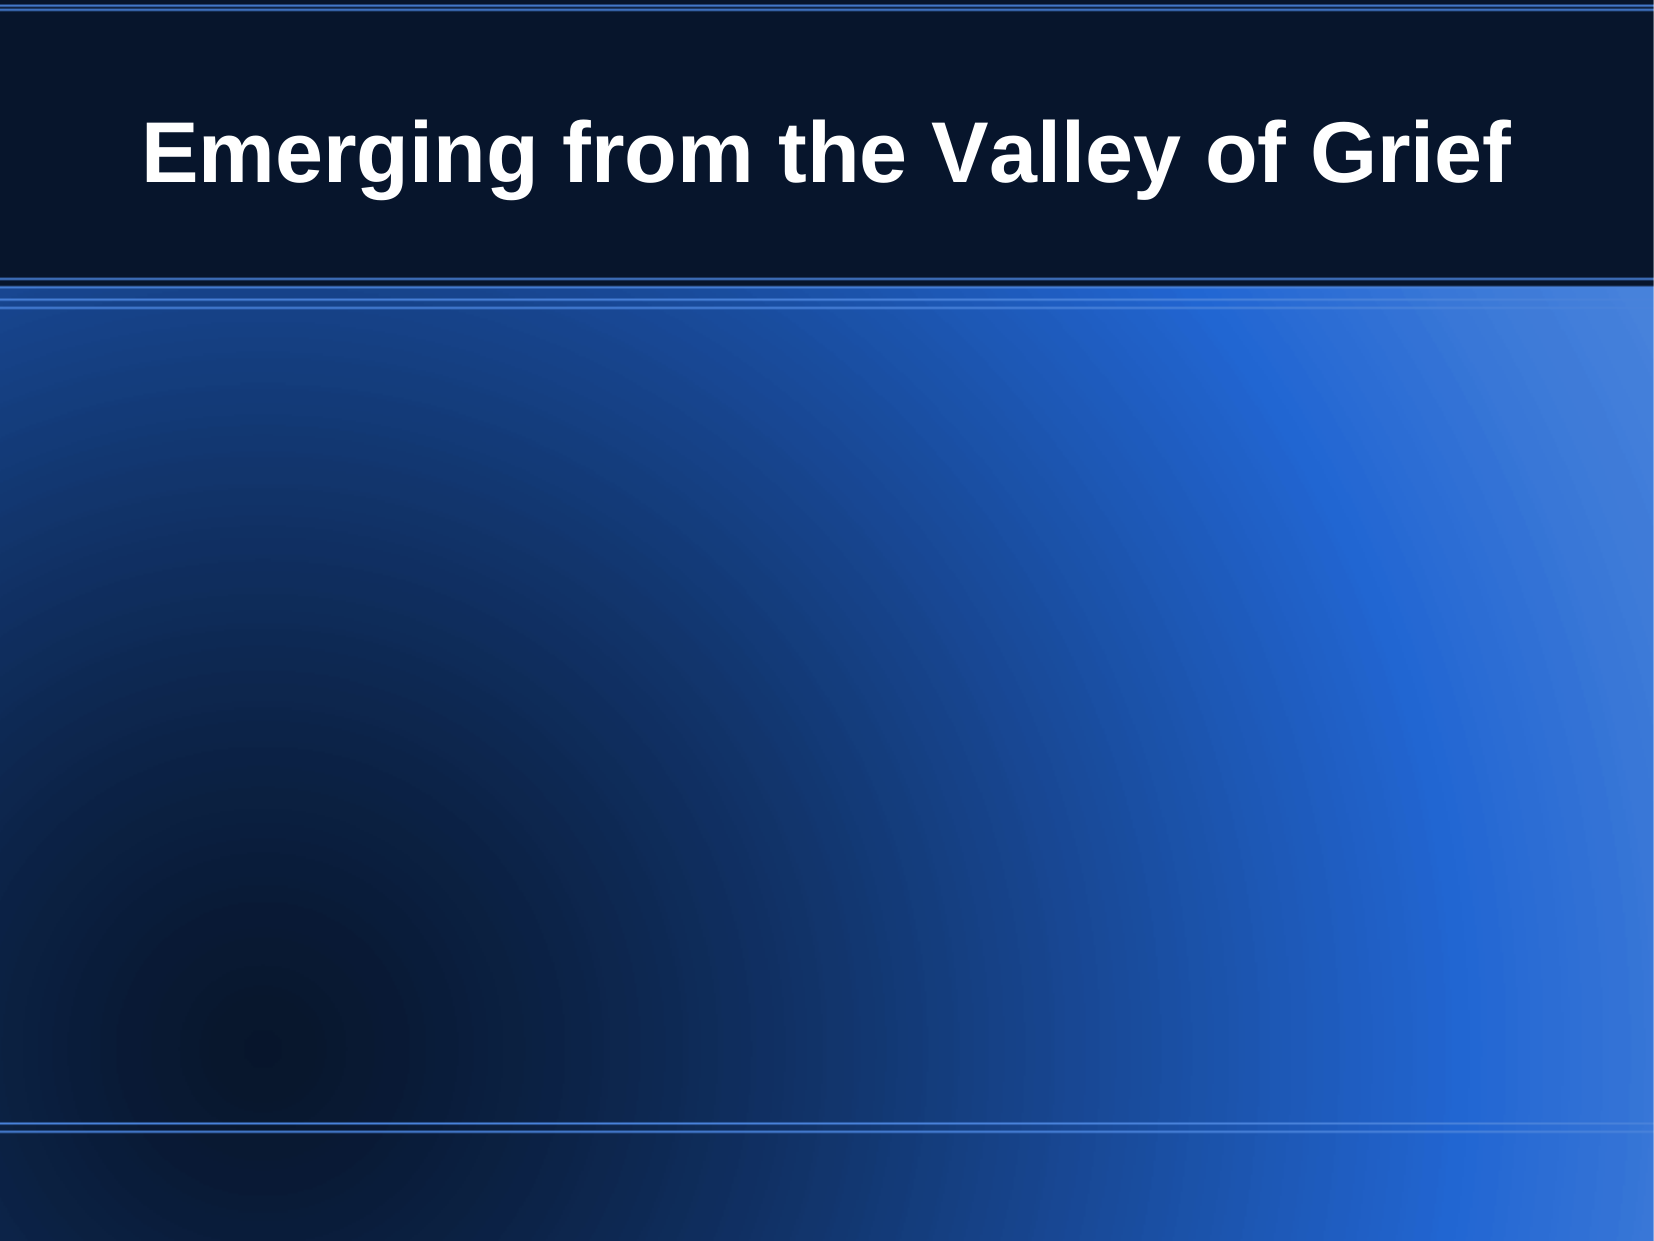

# Emerging from the Valley of Grief